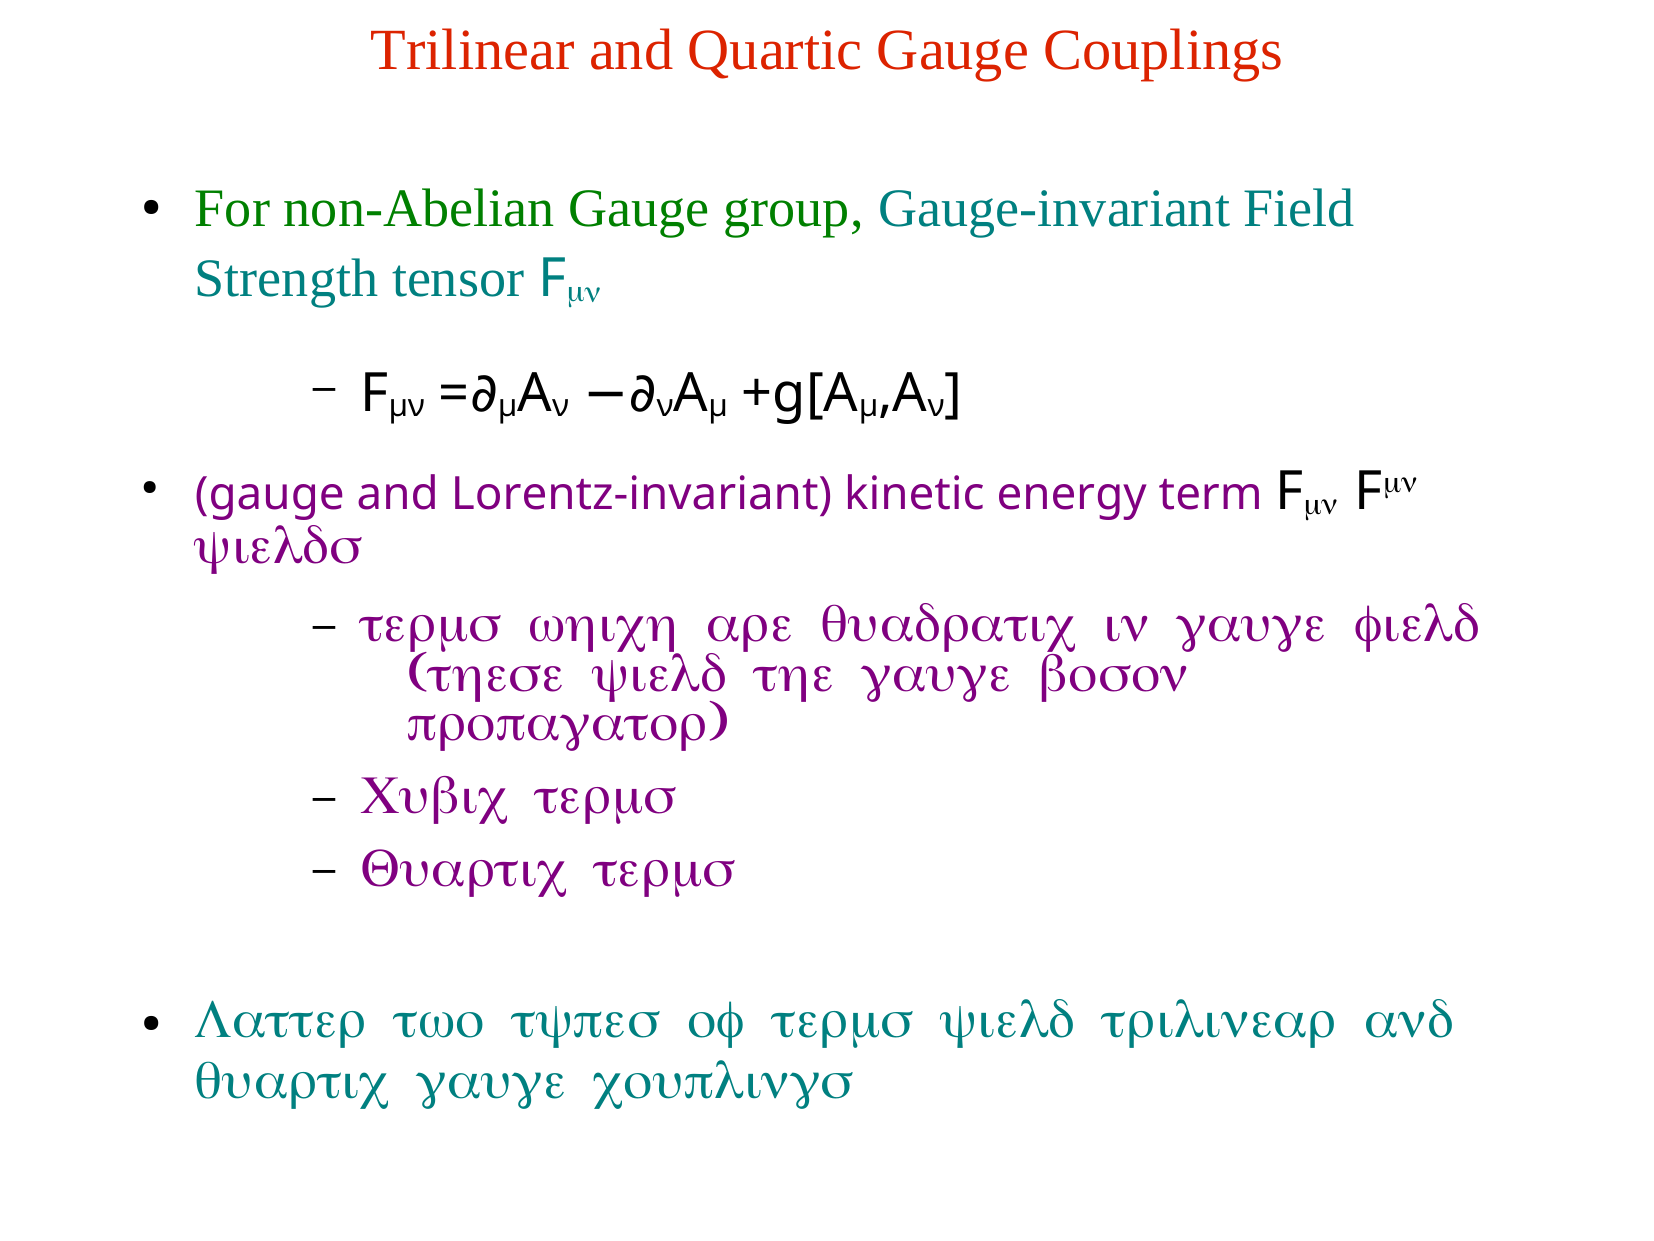

Trilinear and Quartic Gauge Couplings
# For non-Abelian Gauge group, Gauge-invariant Field Strength tensor Fμν
Fμν =∂μAν −∂νAμ +g[Aμ,Aν]
(gauge and Lorentz-invariant) kinetic energy term Fμν Fμν yields
terms which are quadratic in gauge field (these yield the gauge boson propagator)
Cubic terms
Quartic terms
Latter two types of terms yield trilinear and quartic gauge couplings